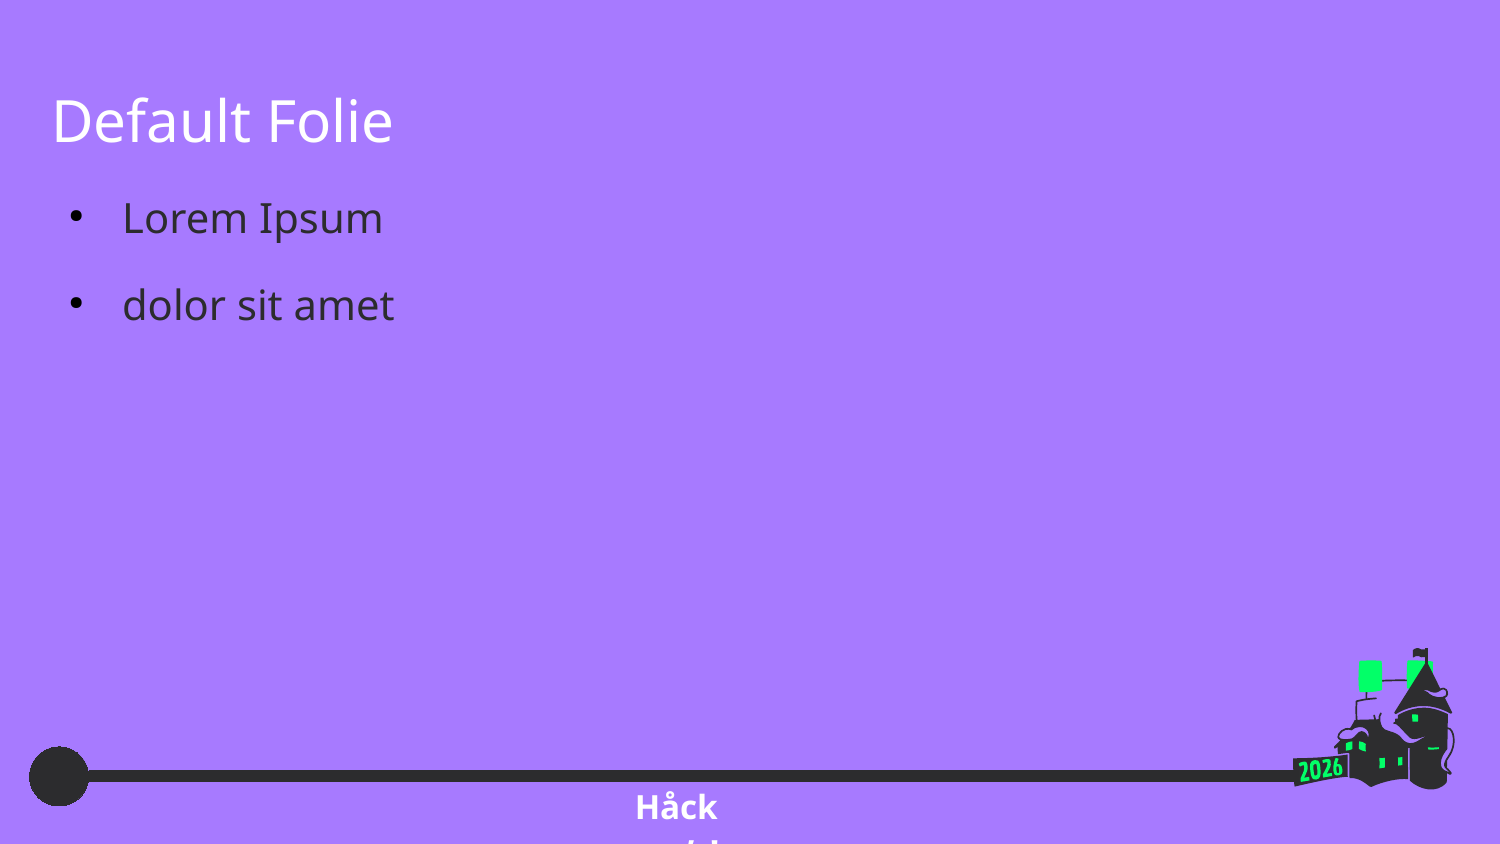

# Default Folie
Lorem Ipsum
dolor sit amet